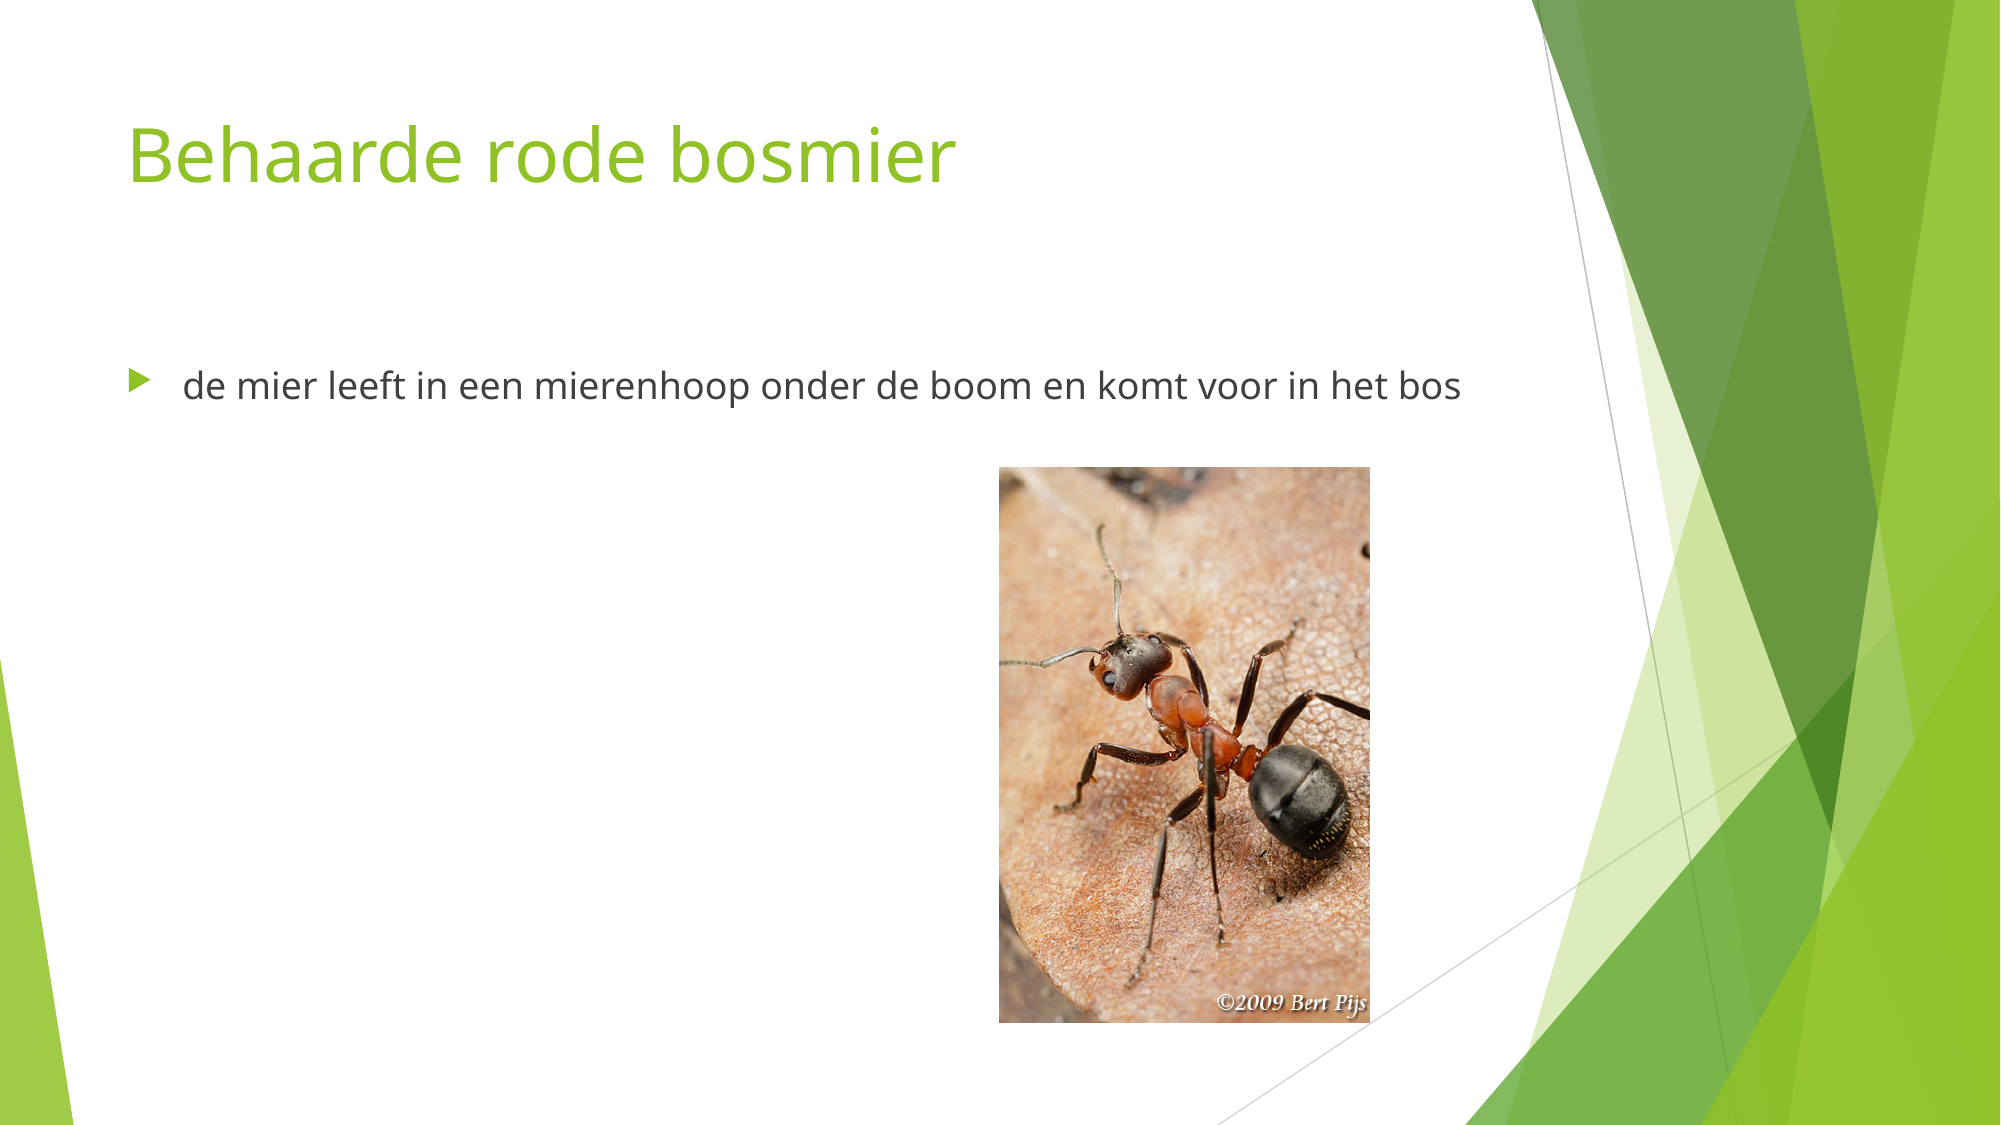

# Behaarde rode bosmier
de mier leeft in een mierenhoop onder de boom en komt voor in het bos